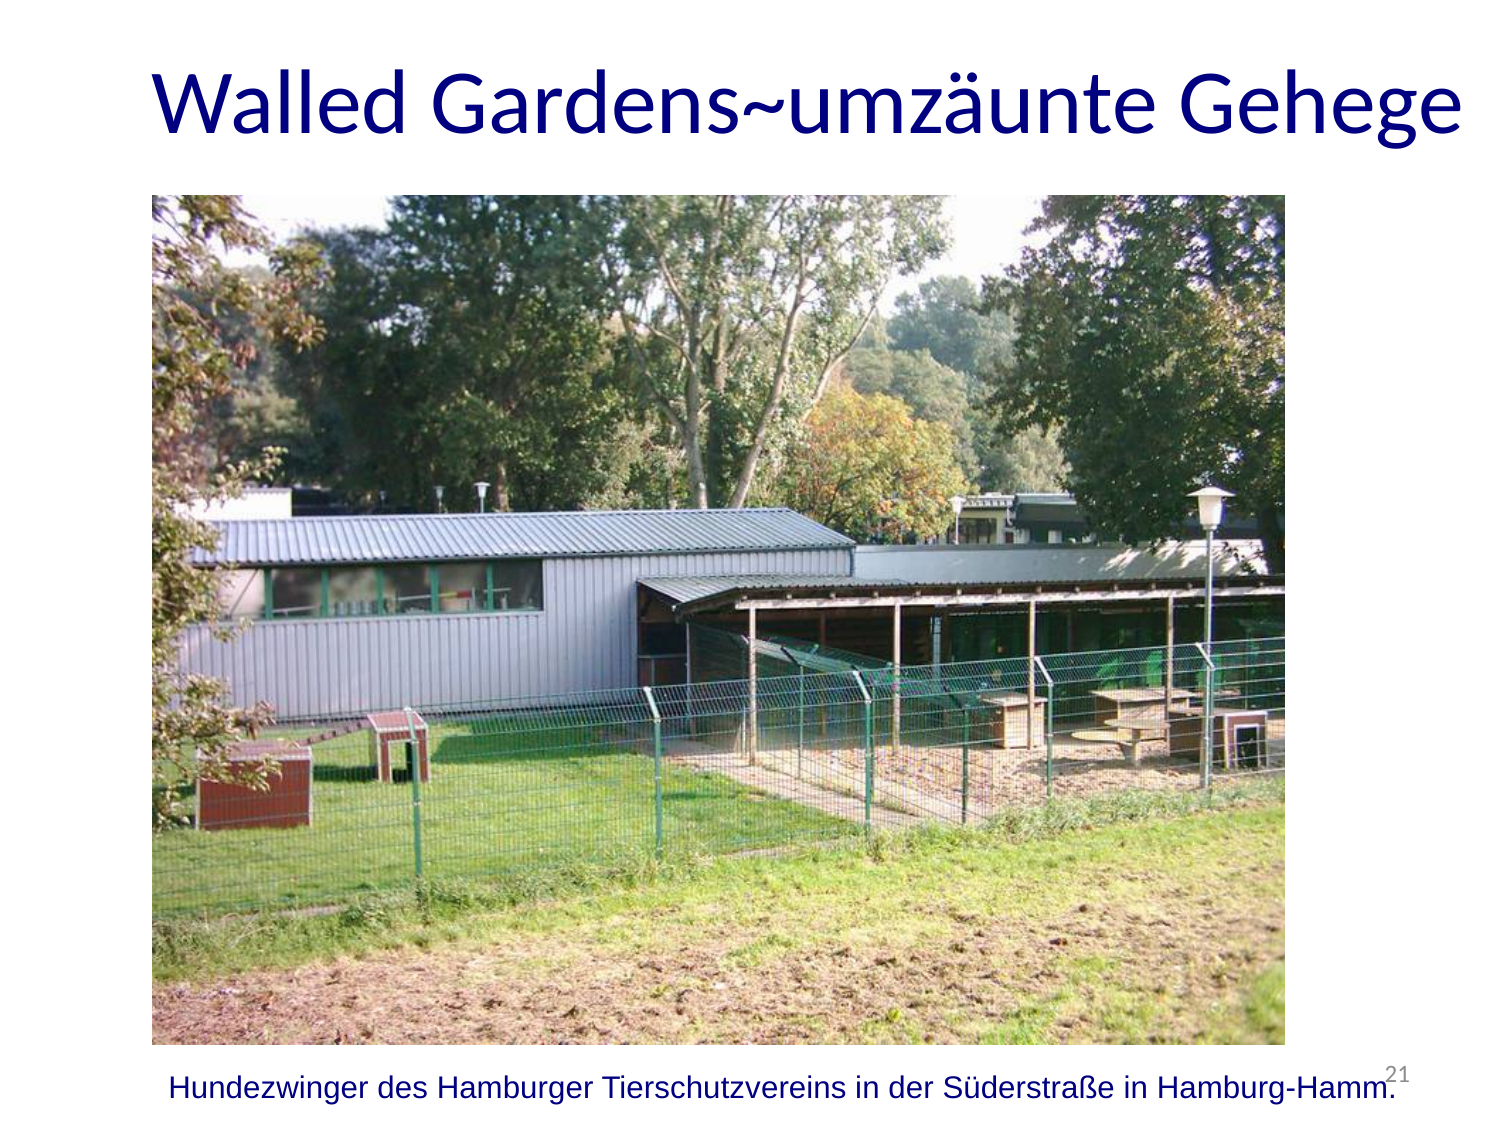

# Walled Gardens~umzäunte Gehege
Gustav Wall
21
Hundezwinger des Hamburger Tierschutzvereins in der Süderstraße in Hamburg-Hamm.